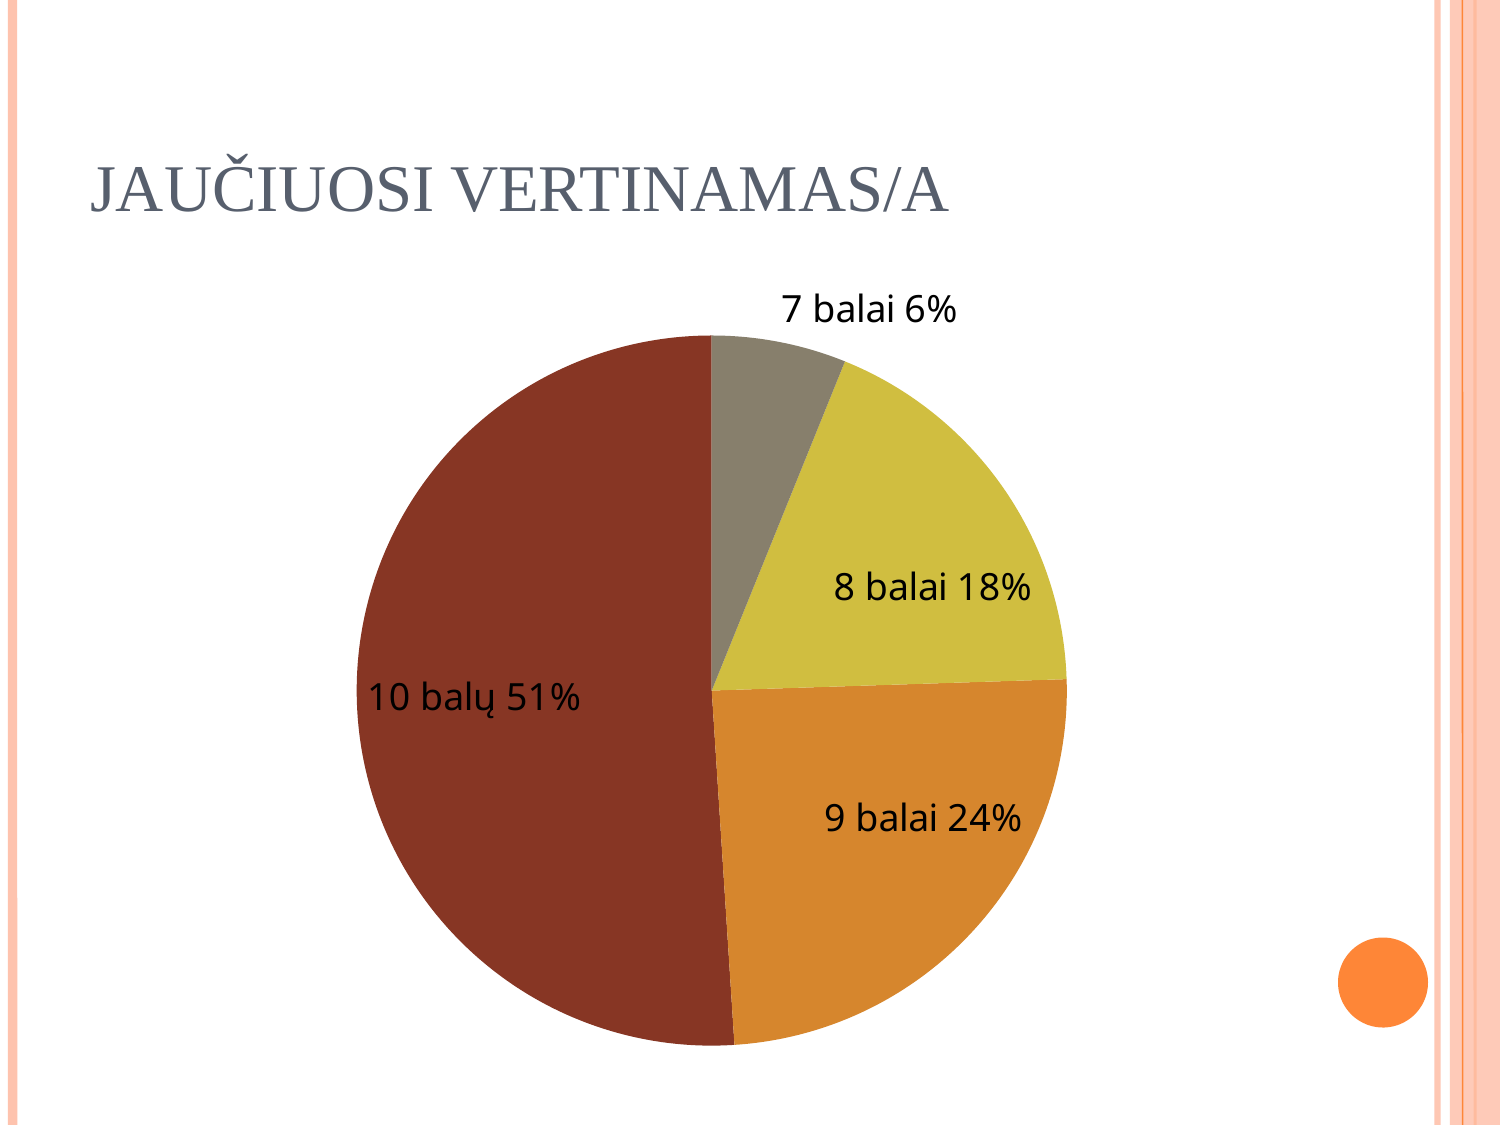

# Jaučiuosi vertinamas/a
### Chart
| Category | Pardavimas |
|---|---|
| 10 balų | 25.0 |
| 9 balai | 12.0 |
| 8 balai | 9.0 |
| 7 balai | 3.0 |